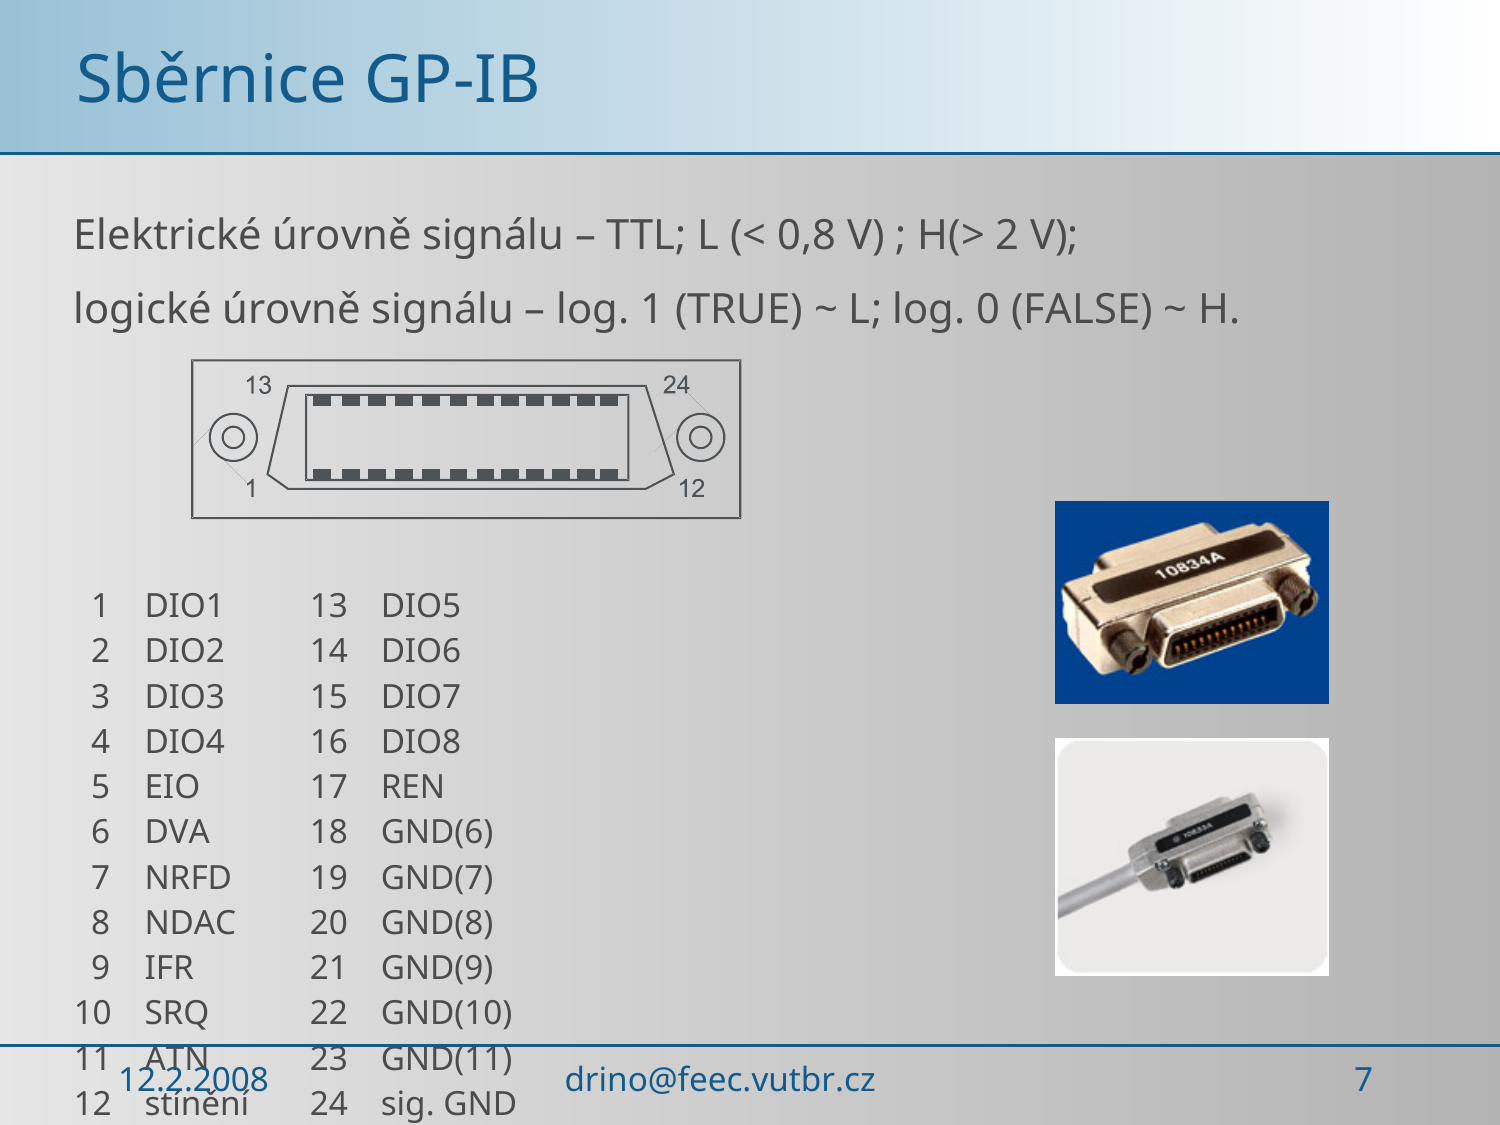

# Sběrnice GP-IB
Elektrické úrovně signálu – TTL; L (< 0,8 V) ; H(> 2 V);
logické úrovně signálu – log. 1 (TRUE) ~ L; log. 0 (FALSE) ~ H.
 1	DIO1	13	DIO5
 2	DIO2	14	DIO6
 3	DIO3	15	DIO7
 4	DIO4	16	DIO8
 5	EIO	17	REN
 6	DVA	18	GND(6)
 7	NRFD	19	GND(7)
 8	NDAC	20	GND(8)
 9	IFR	21	GND(9)
10	SRQ	22	GND(10)
11	ATN	23	GND(11)
12	stínění	24	sig. GND
12.2.2008
drino@feec.vutbr.cz